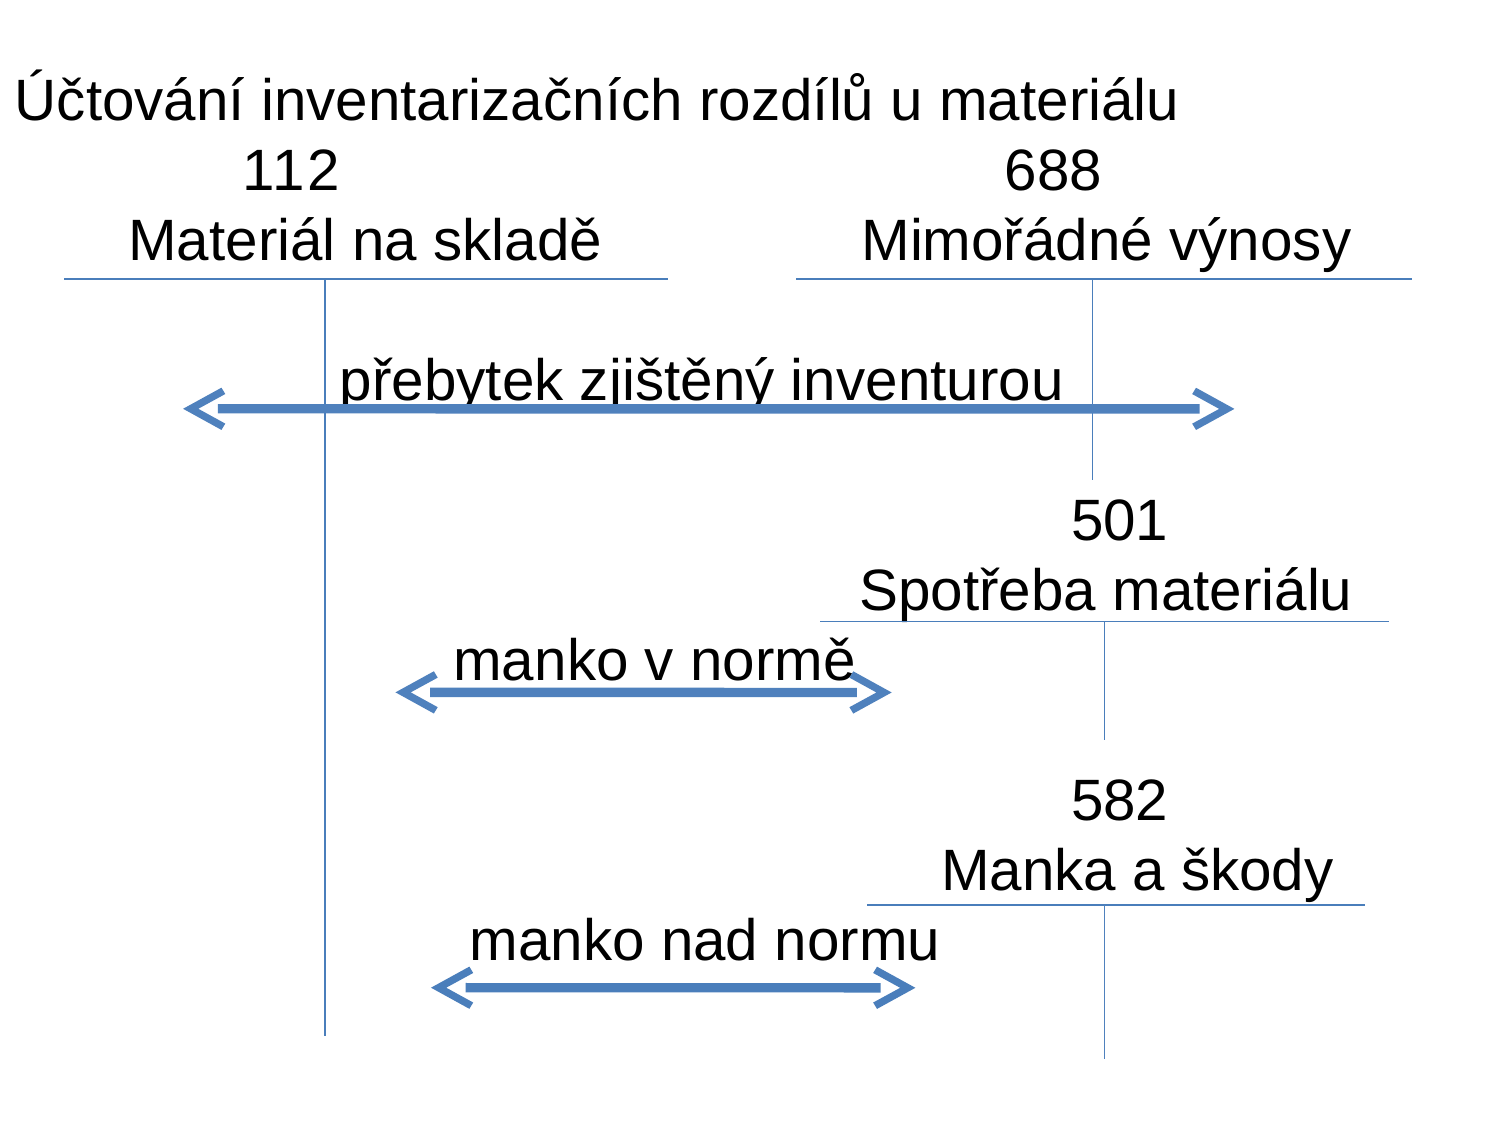

Účtování inventarizačních rozdílů u materiálu
 112 688
 Materiál na skladě Mimořádné výnosy
 přebytek zjištěný inventurou
 501
 Spotřeba materiálu
 manko v normě
 582
 Manka a škody
 manko nad normu